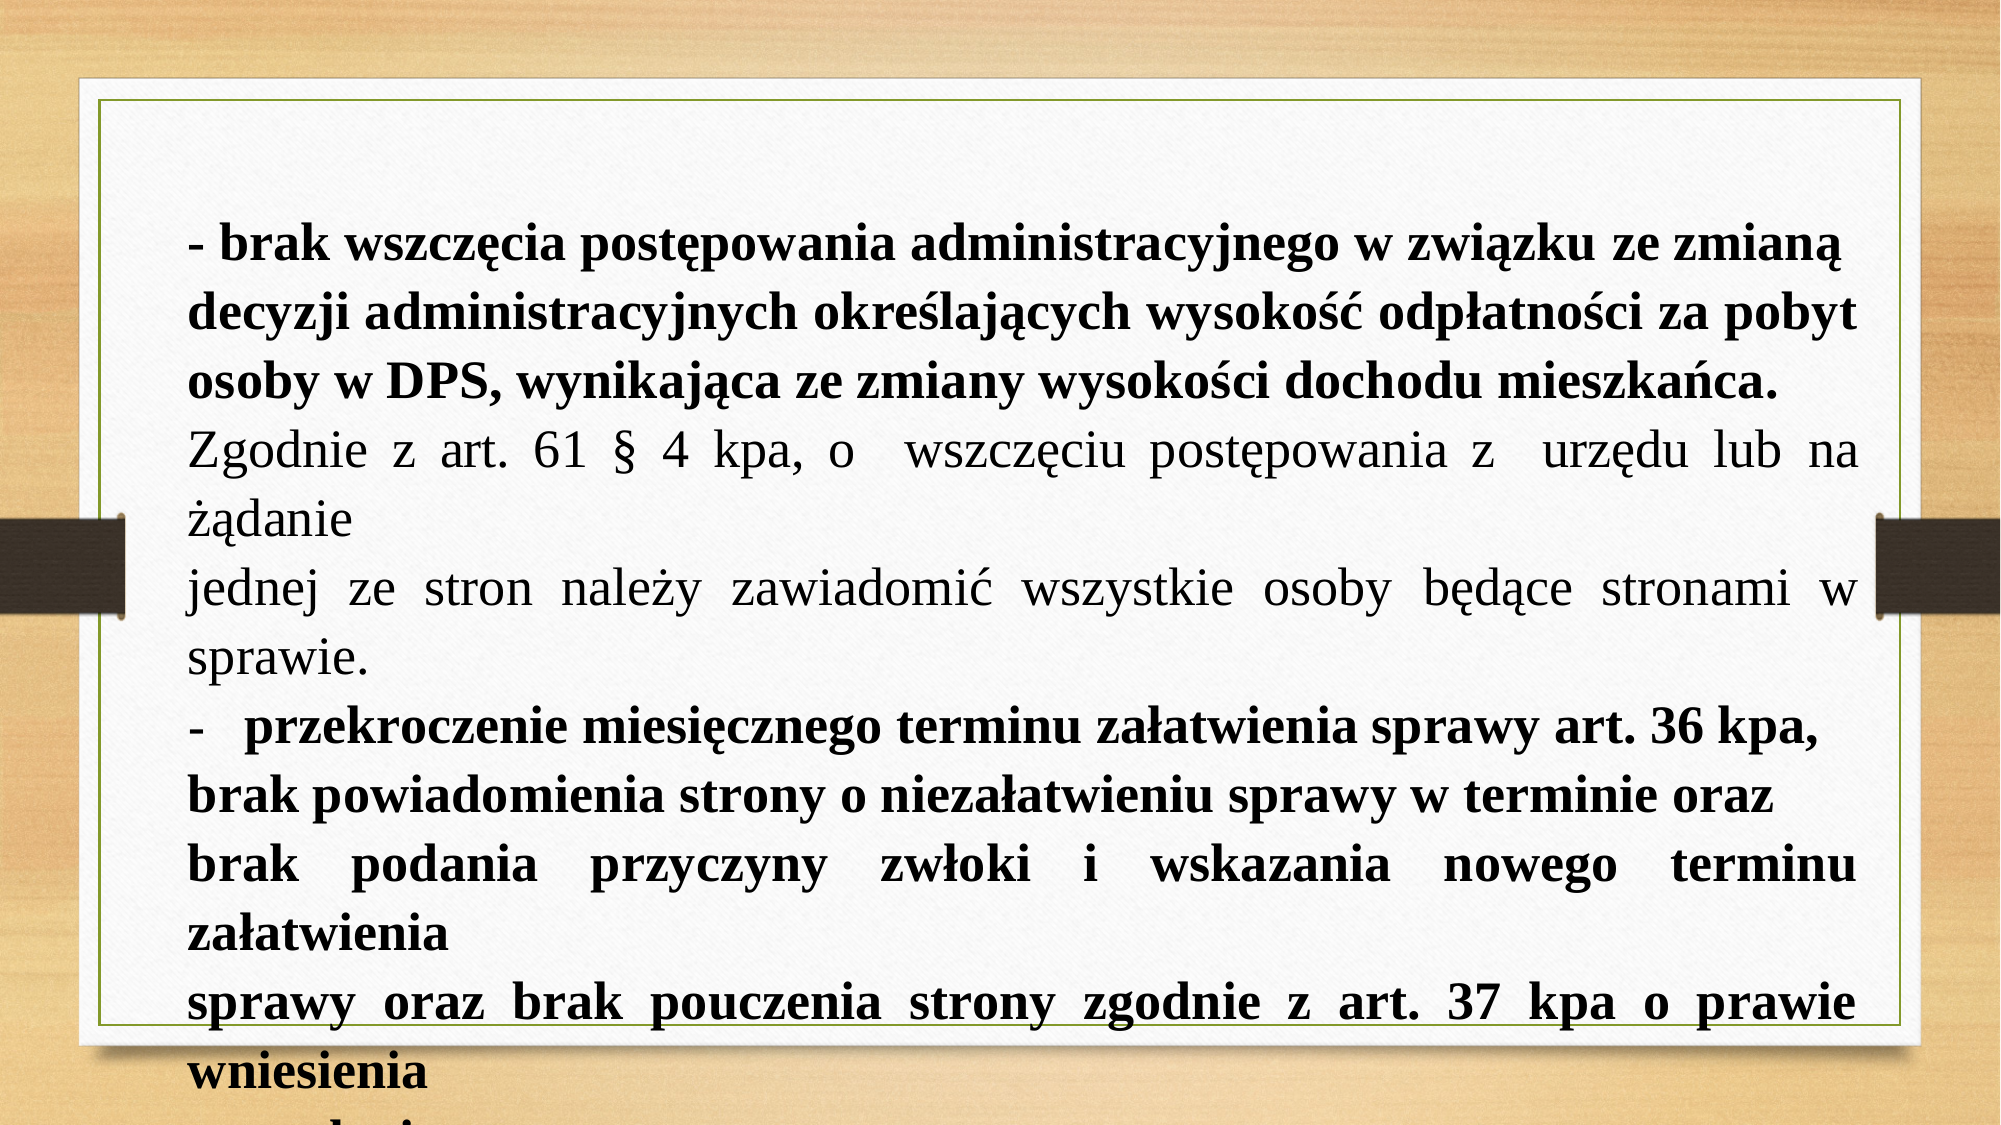

- brak wszczęcia postępowania administracyjnego w związku ze zmianą
decyzji administracyjnych określających wysokość odpłatności za pobyt
osoby w DPS, wynikająca ze zmiany wysokości dochodu mieszkańca.
Zgodnie z art. 61 § 4 kpa, o wszczęciu postępowania z urzędu lub na żądanie
jednej ze stron należy zawiadomić wszystkie osoby będące stronami w sprawie.
przekroczenie miesięcznego terminu załatwienia sprawy art. 36 kpa,
brak powiadomienia strony o niezałatwieniu sprawy w terminie oraz
brak podania przyczyny zwłoki i wskazania nowego terminu załatwienia
sprawy oraz brak pouczenia strony zgodnie z art. 37 kpa o prawie wniesienia
ponaglenia.